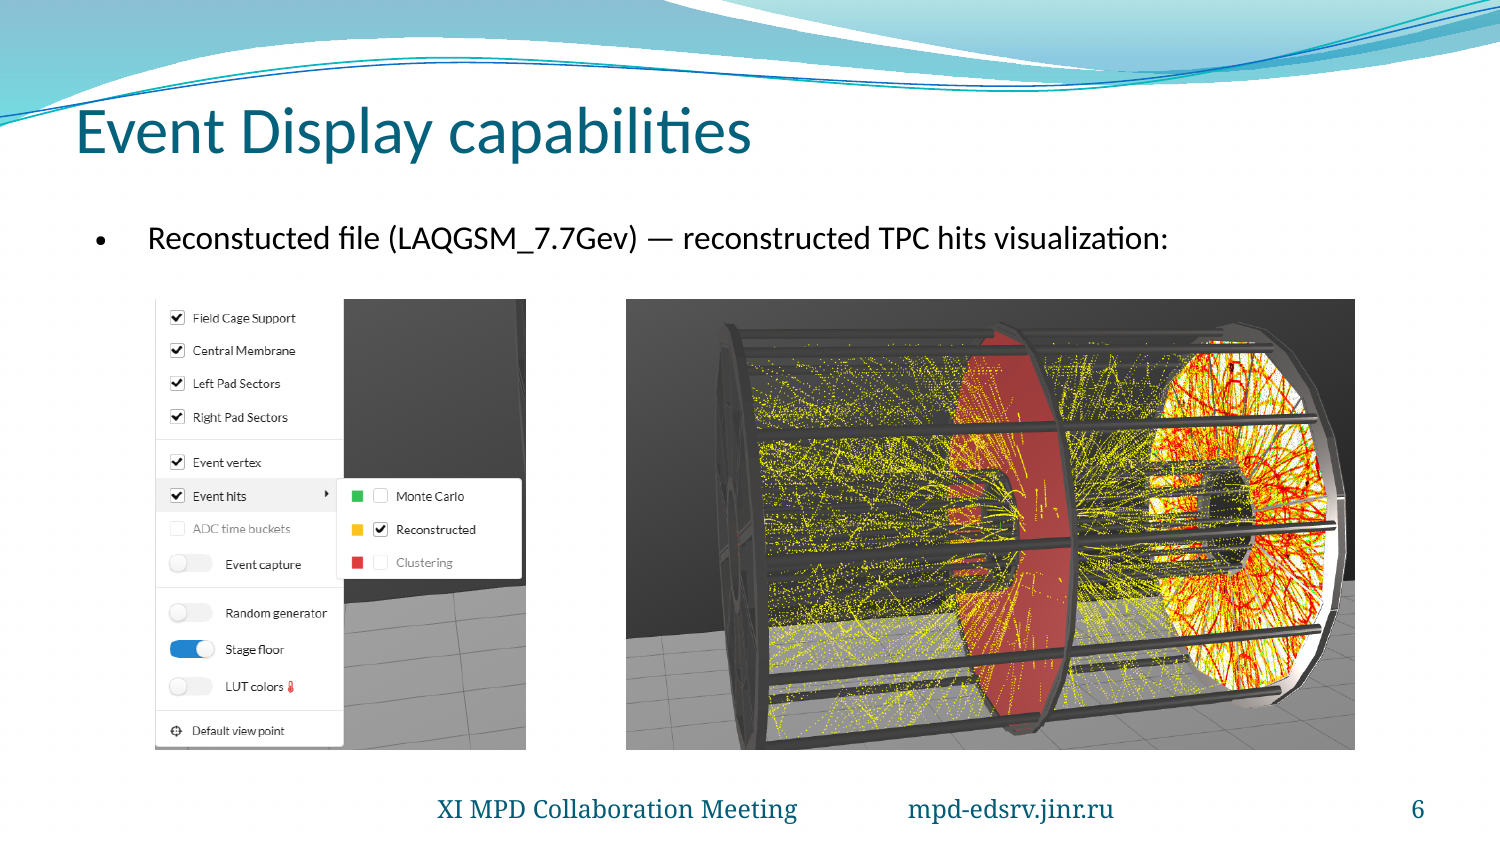

# Event Display capabilities
Reconstucted file (LAQGSM_7.7Gev) — reconstructed TPC hits visualization:
XI MPD Collaboration Meeting mpd-edsrv.jinr.ru
6